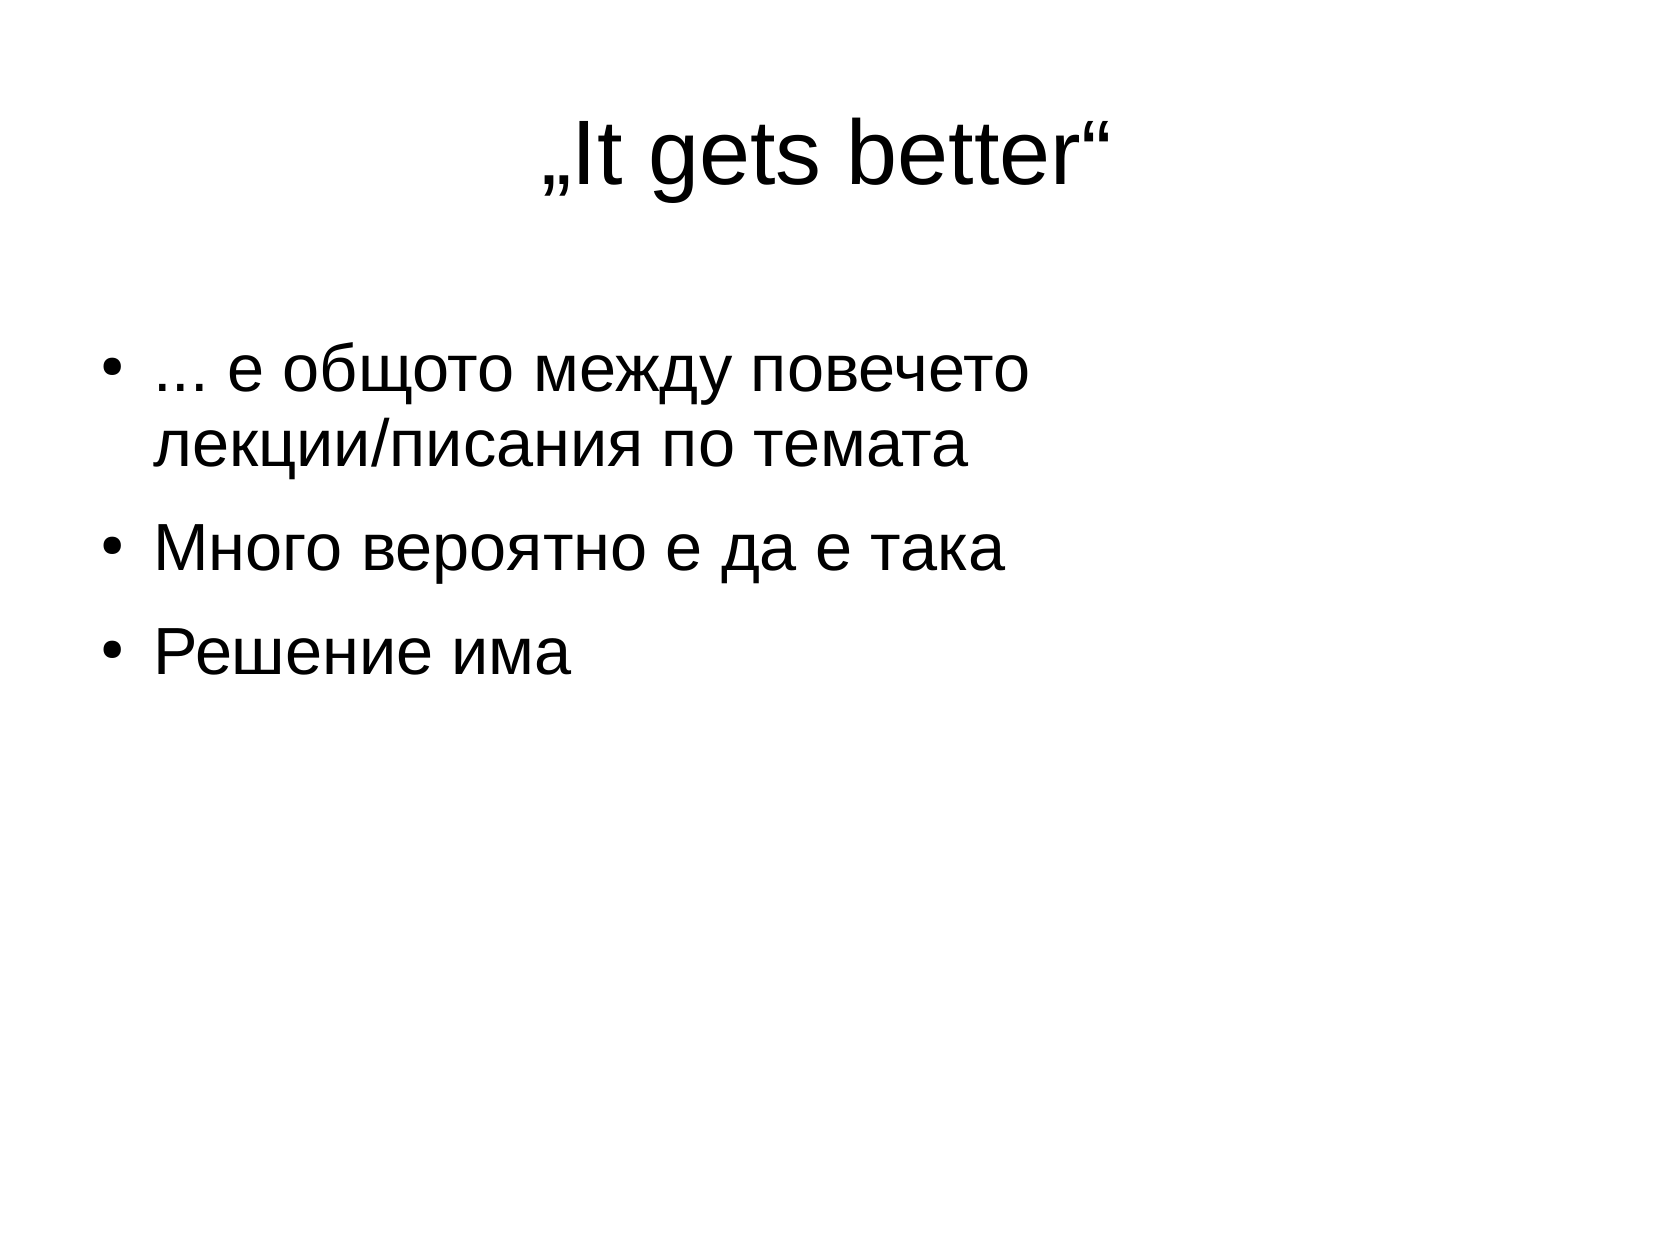

# „It gets better“
... е общото между повечето лекции/писания по темата
Много вероятно е да е така
Решение има